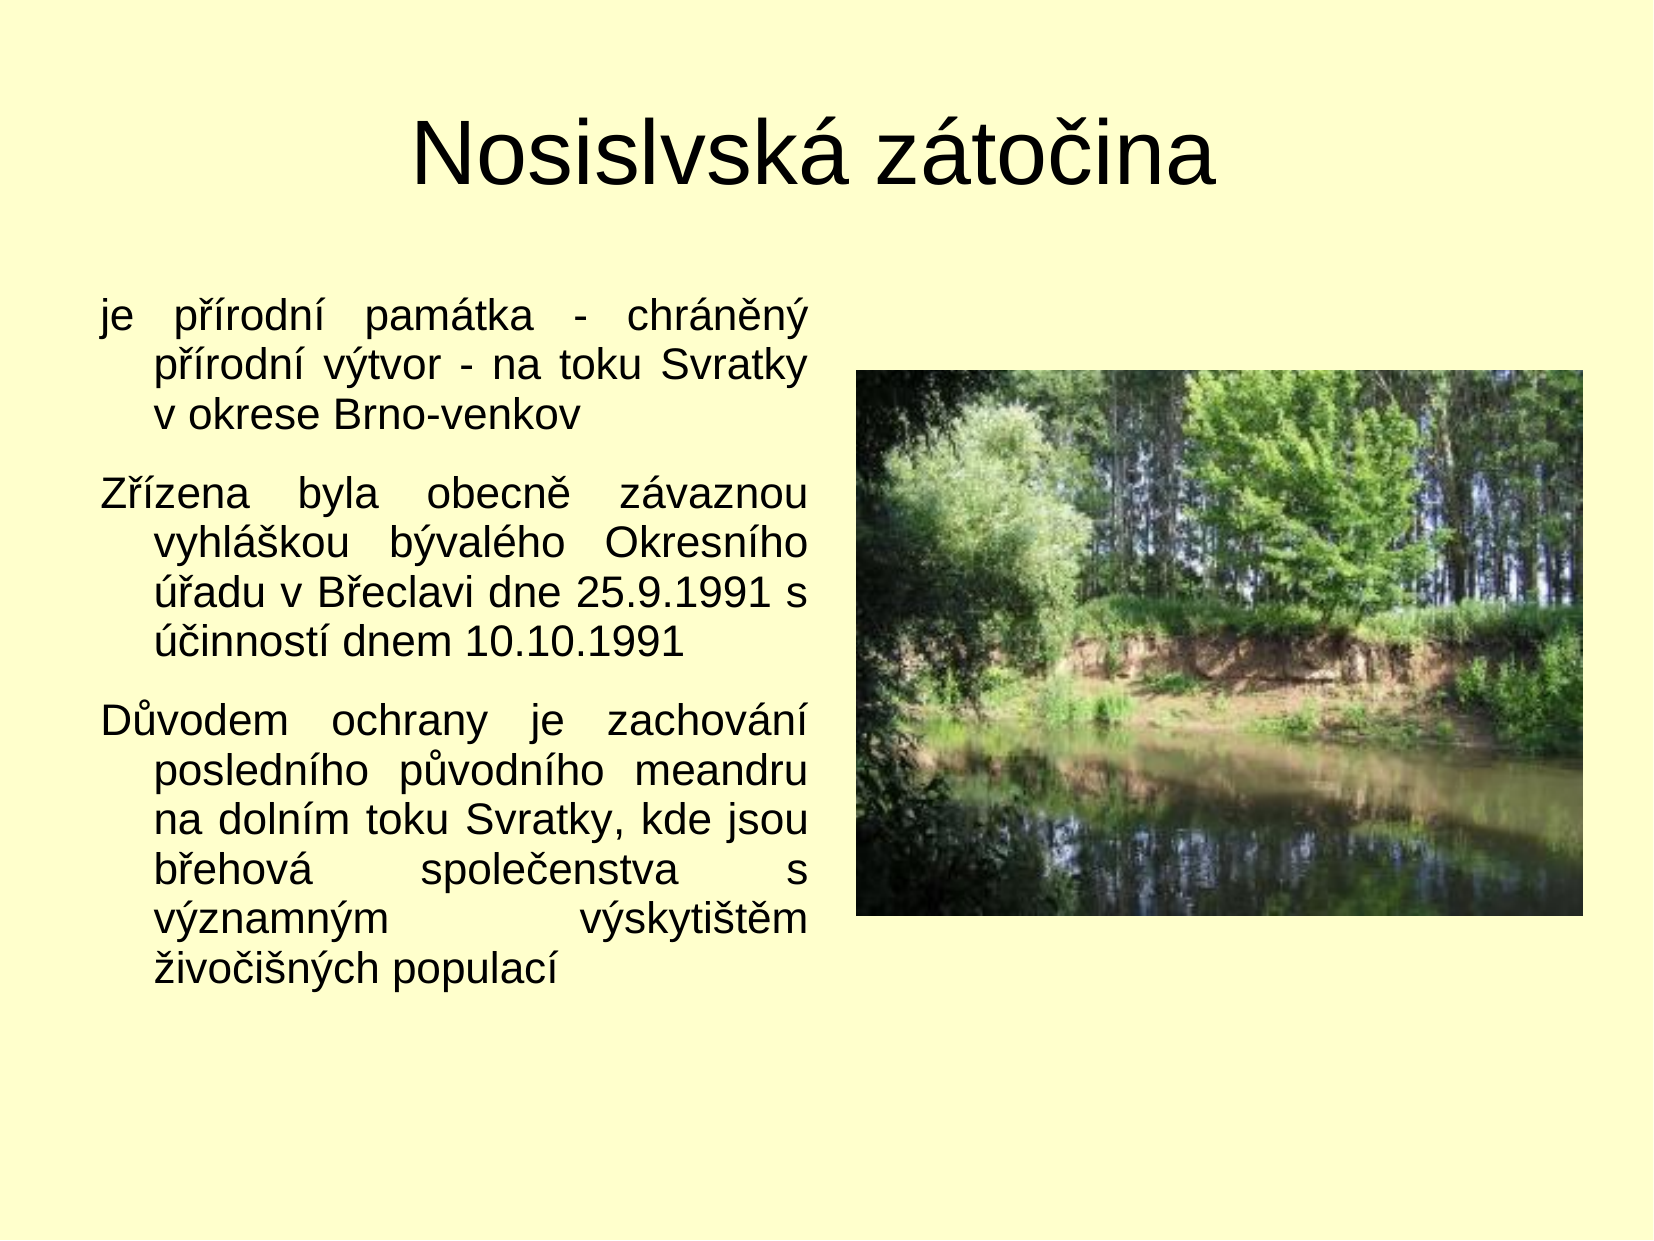

# Nosislvská zátočina
je přírodní památka - chráněný přírodní výtvor - na toku Svratky v okrese Brno-venkov
Zřízena byla obecně závaznou vyhláškou bývalého Okresního úřadu v Břeclavi dne 25.9.1991 s účinností dnem 10.10.1991
Důvodem ochrany je zachování posledního původního meandru na dolním toku Svratky, kde jsou břehová společenstva s významným výskytištěm živočišných populací